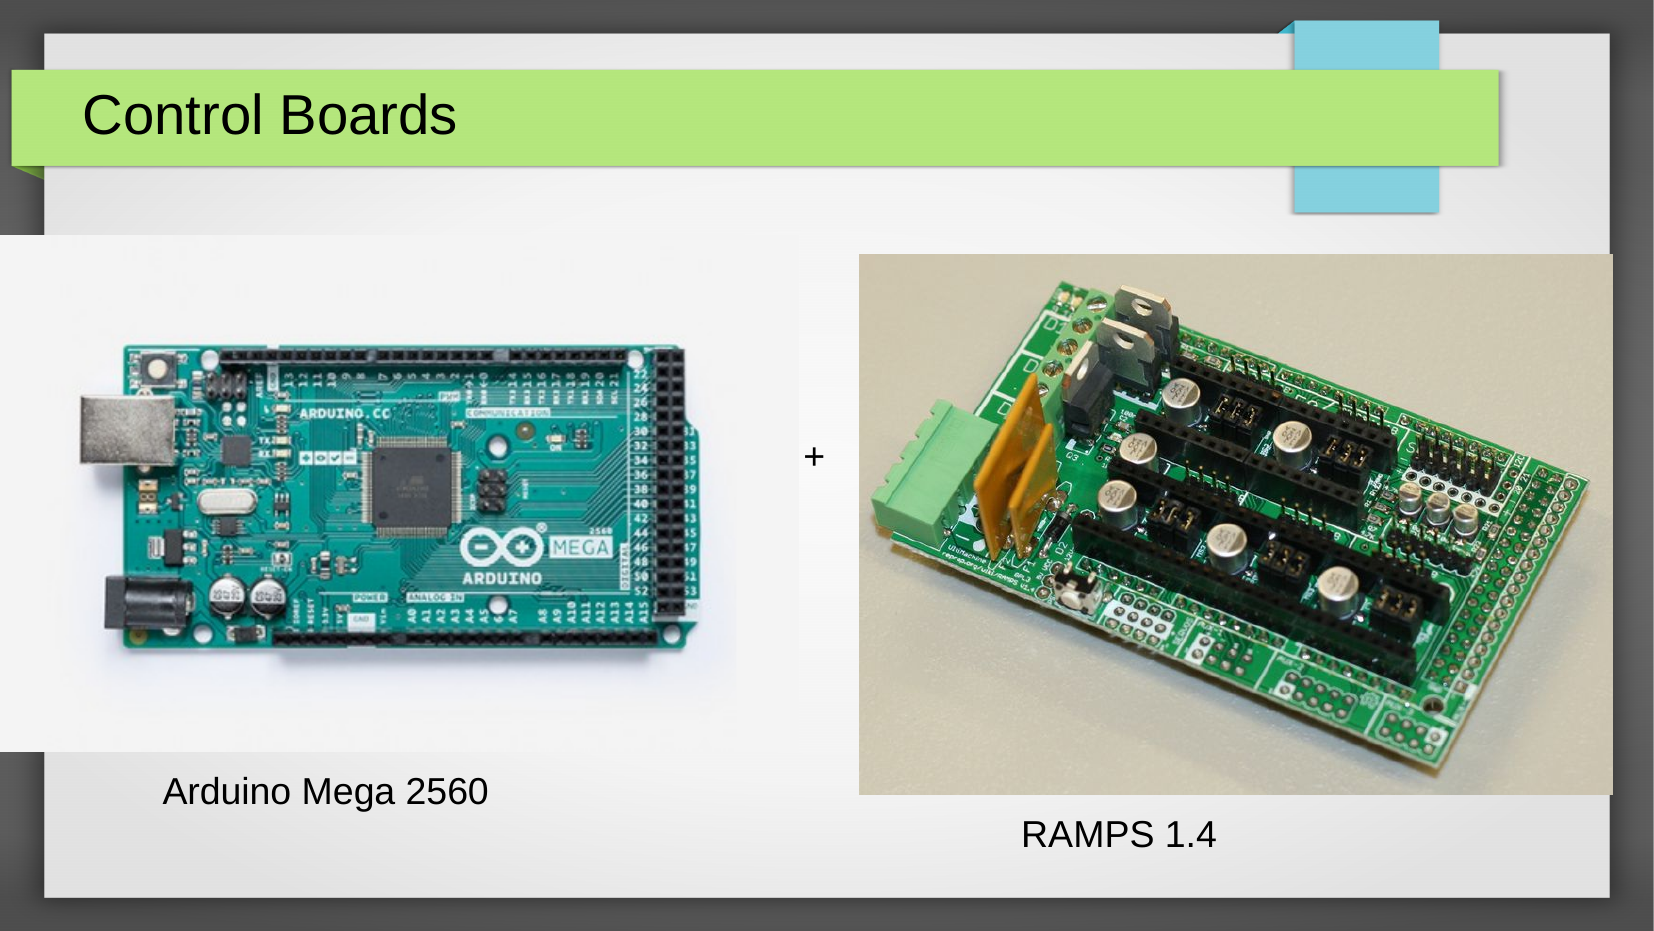

# Control Boards
+
Arduino Mega 2560
RAMPS 1.4